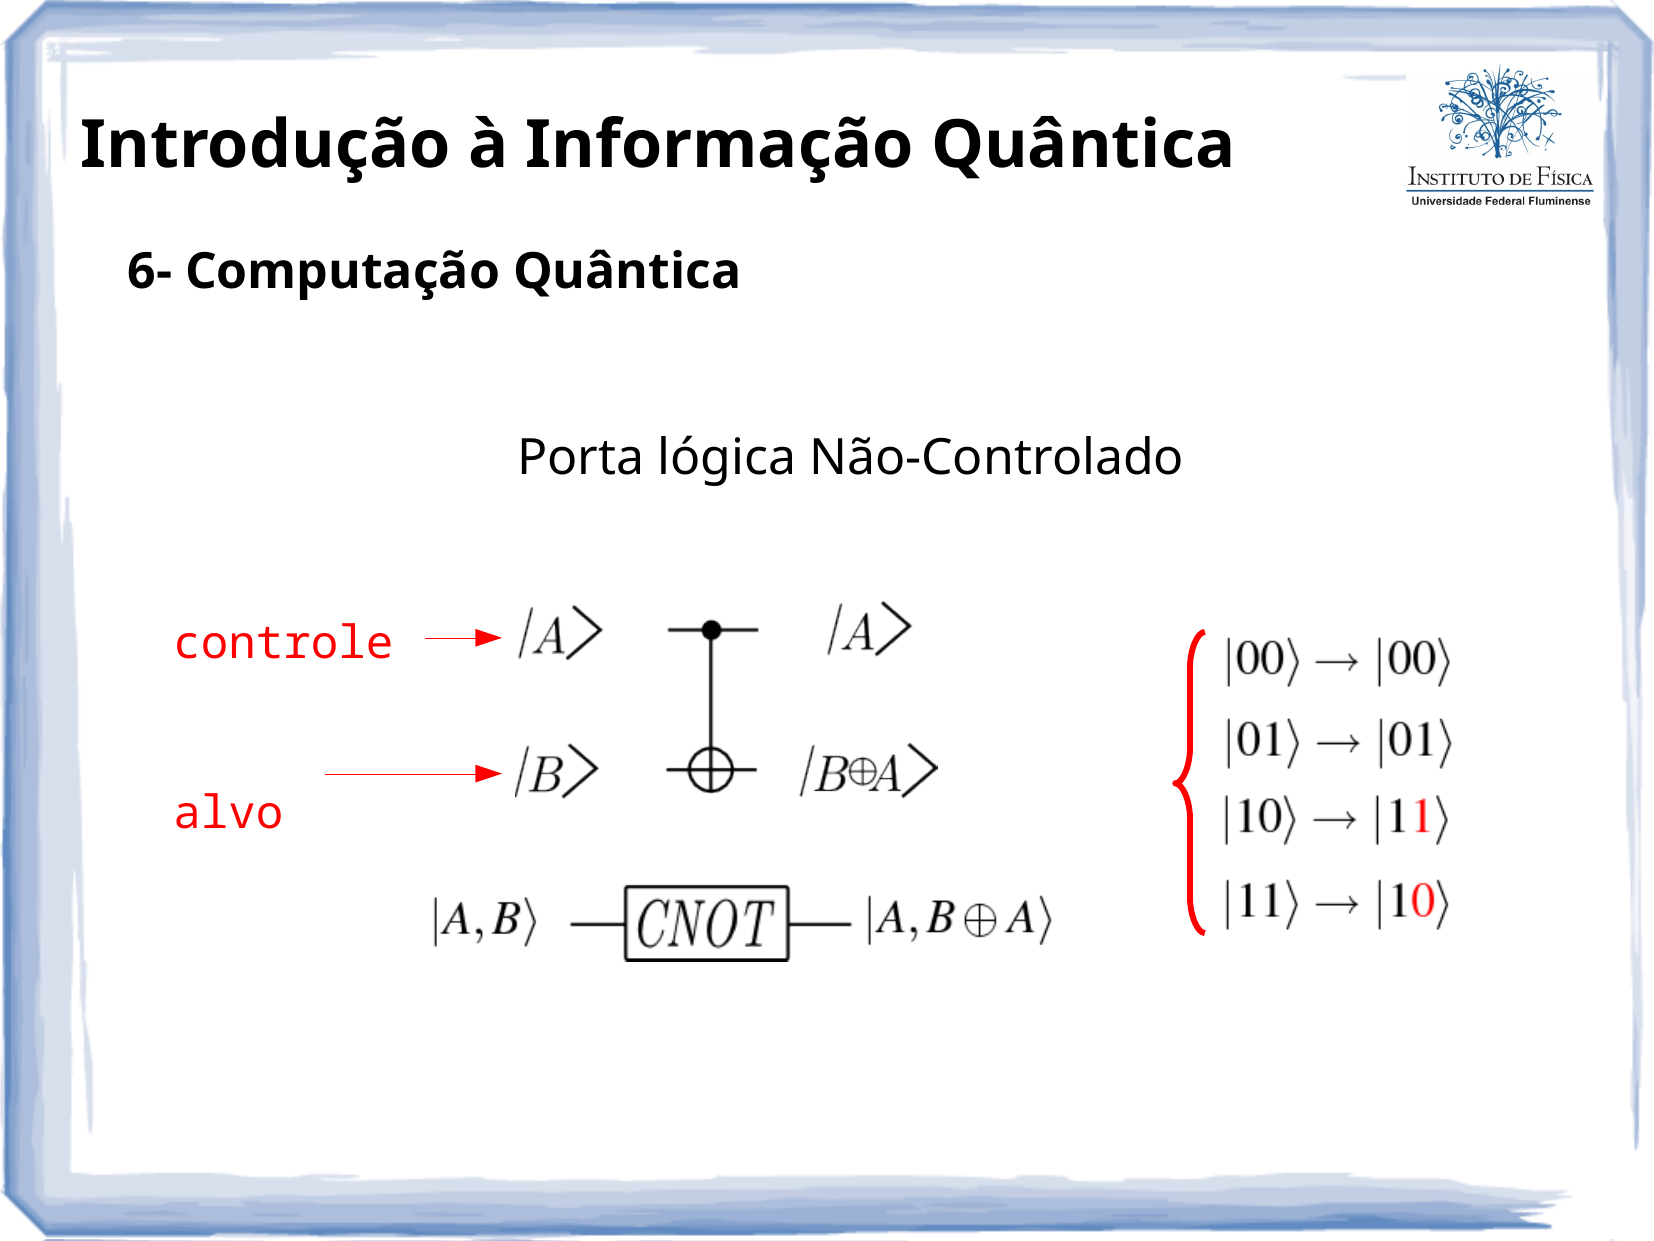

Introdução à Informação Quântica
6- Computação Quântica
Porta lógica Não-Controlado
controle
alvo